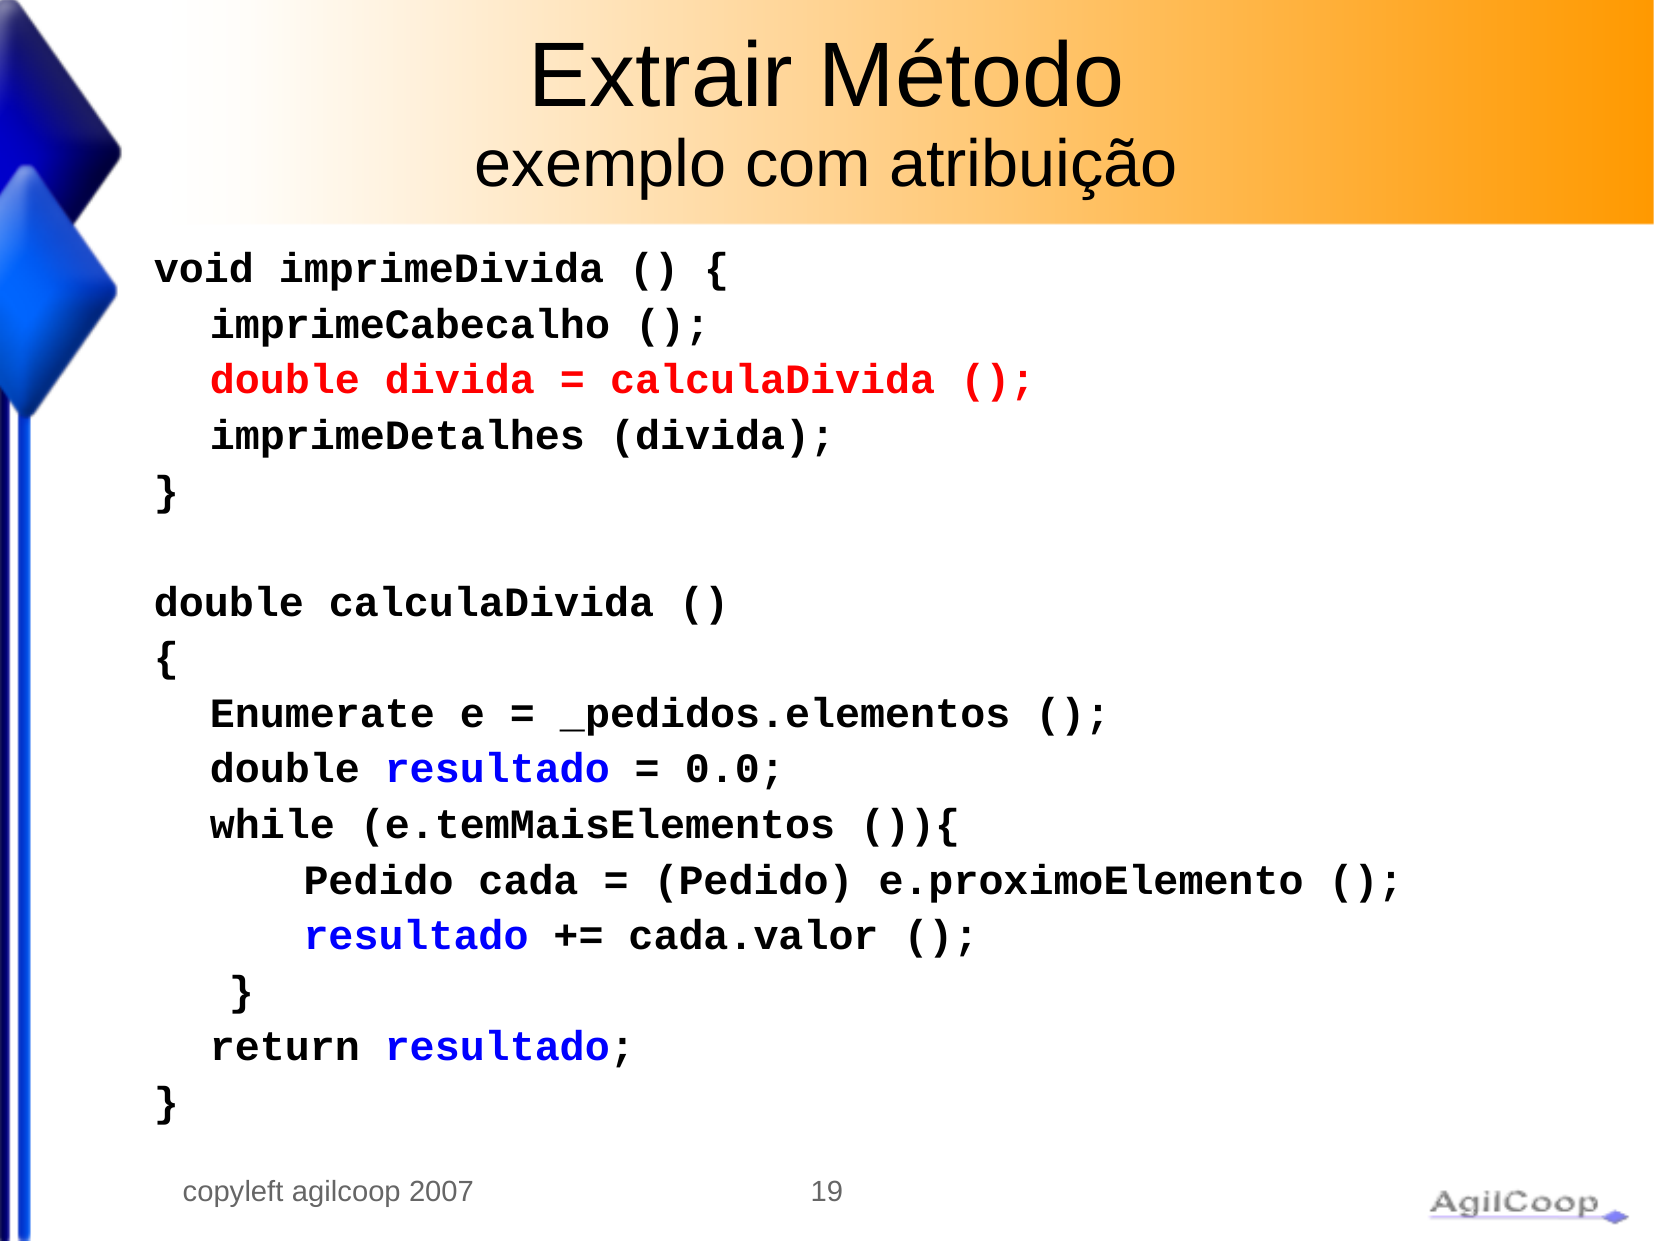

# Extrair Método exemplo com atribuição
void imprimeDivida () {
	imprimeCabecalho ();
	double divida = calculaDivida ();
	imprimeDetalhes (divida);
}
double calculaDivida ()
{
	Enumerate e = _pedidos.elementos ();
	double resultado = 0.0;
	while (e.temMaisElementos ()){
		Pedido cada = (Pedido) e.proximoElemento ();
		resultado += cada.valor ();
 }
	return resultado;
}
copyleft agilcoop 2007
19